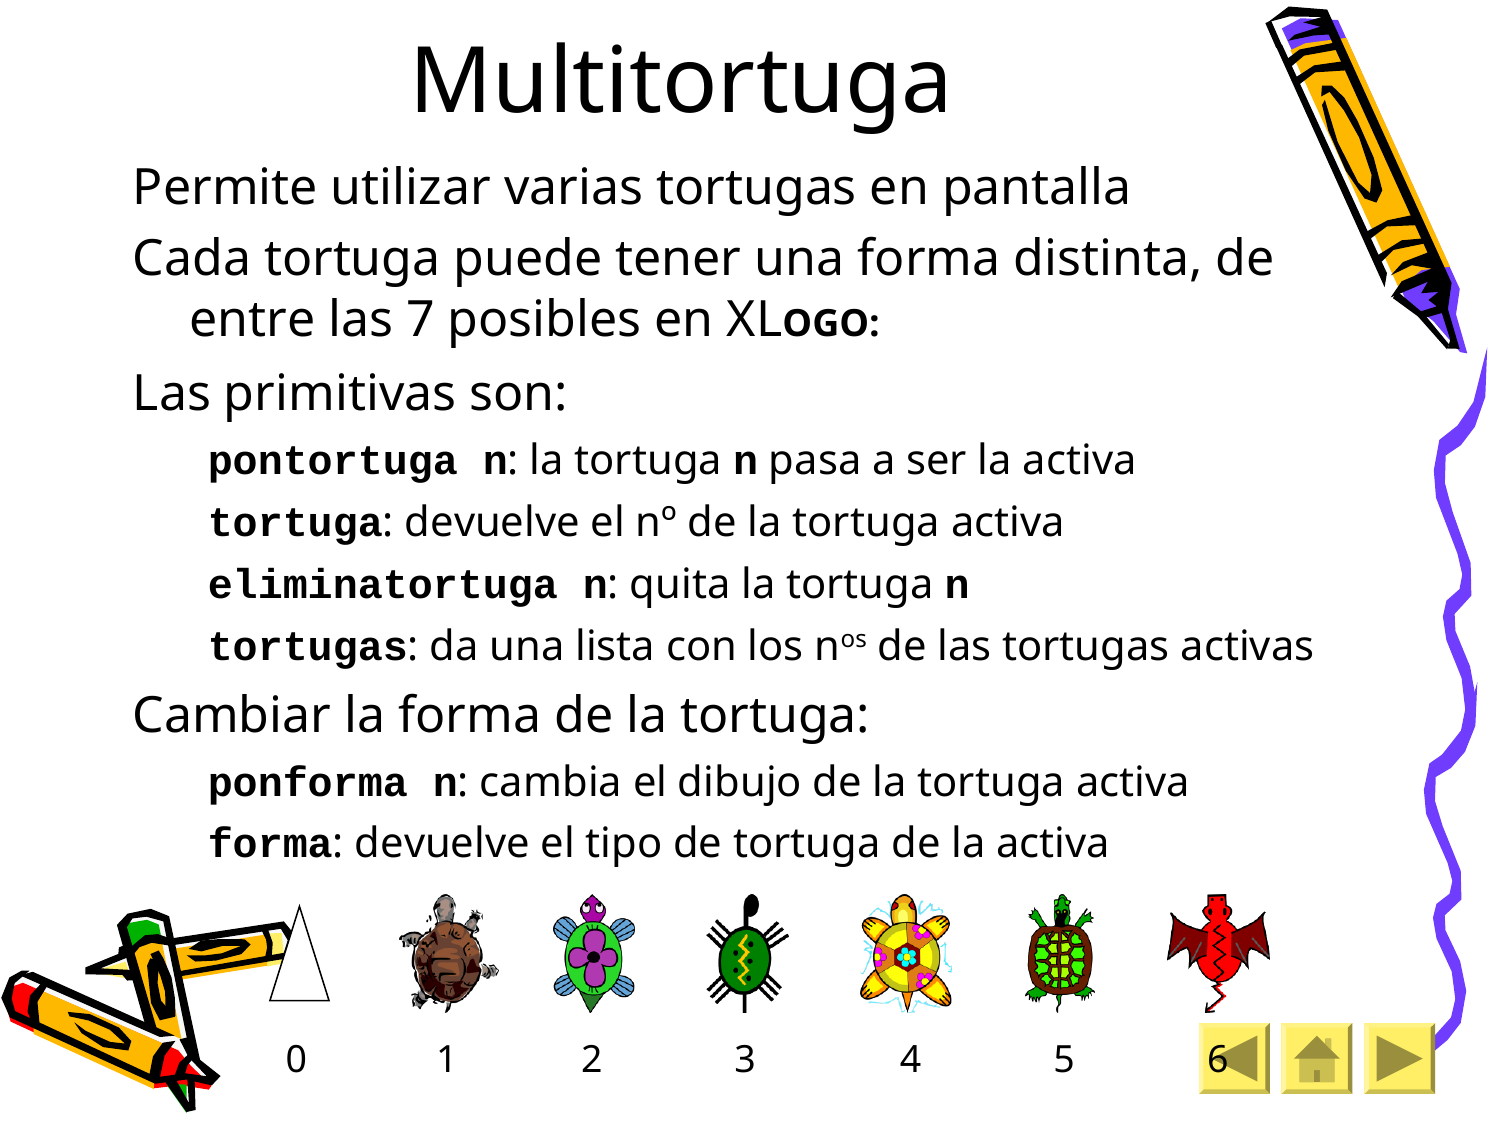

# Multitortuga
Permite utilizar varias tortugas en pantalla
Cada tortuga puede tener una forma distinta, de entre las 7 posibles en XLOGO:
Las primitivas son:
pontortuga n: la tortuga n pasa a ser la activa
tortuga: devuelve el nº de la tortuga activa
eliminatortuga n: quita la tortuga n
tortugas: da una lista con los nos de las tortugas activas
Cambiar la forma de la tortuga:
ponforma n: cambia el dibujo de la tortuga activa
forma: devuelve el tipo de tortuga de la activa
0
1
2
3
4
5
6